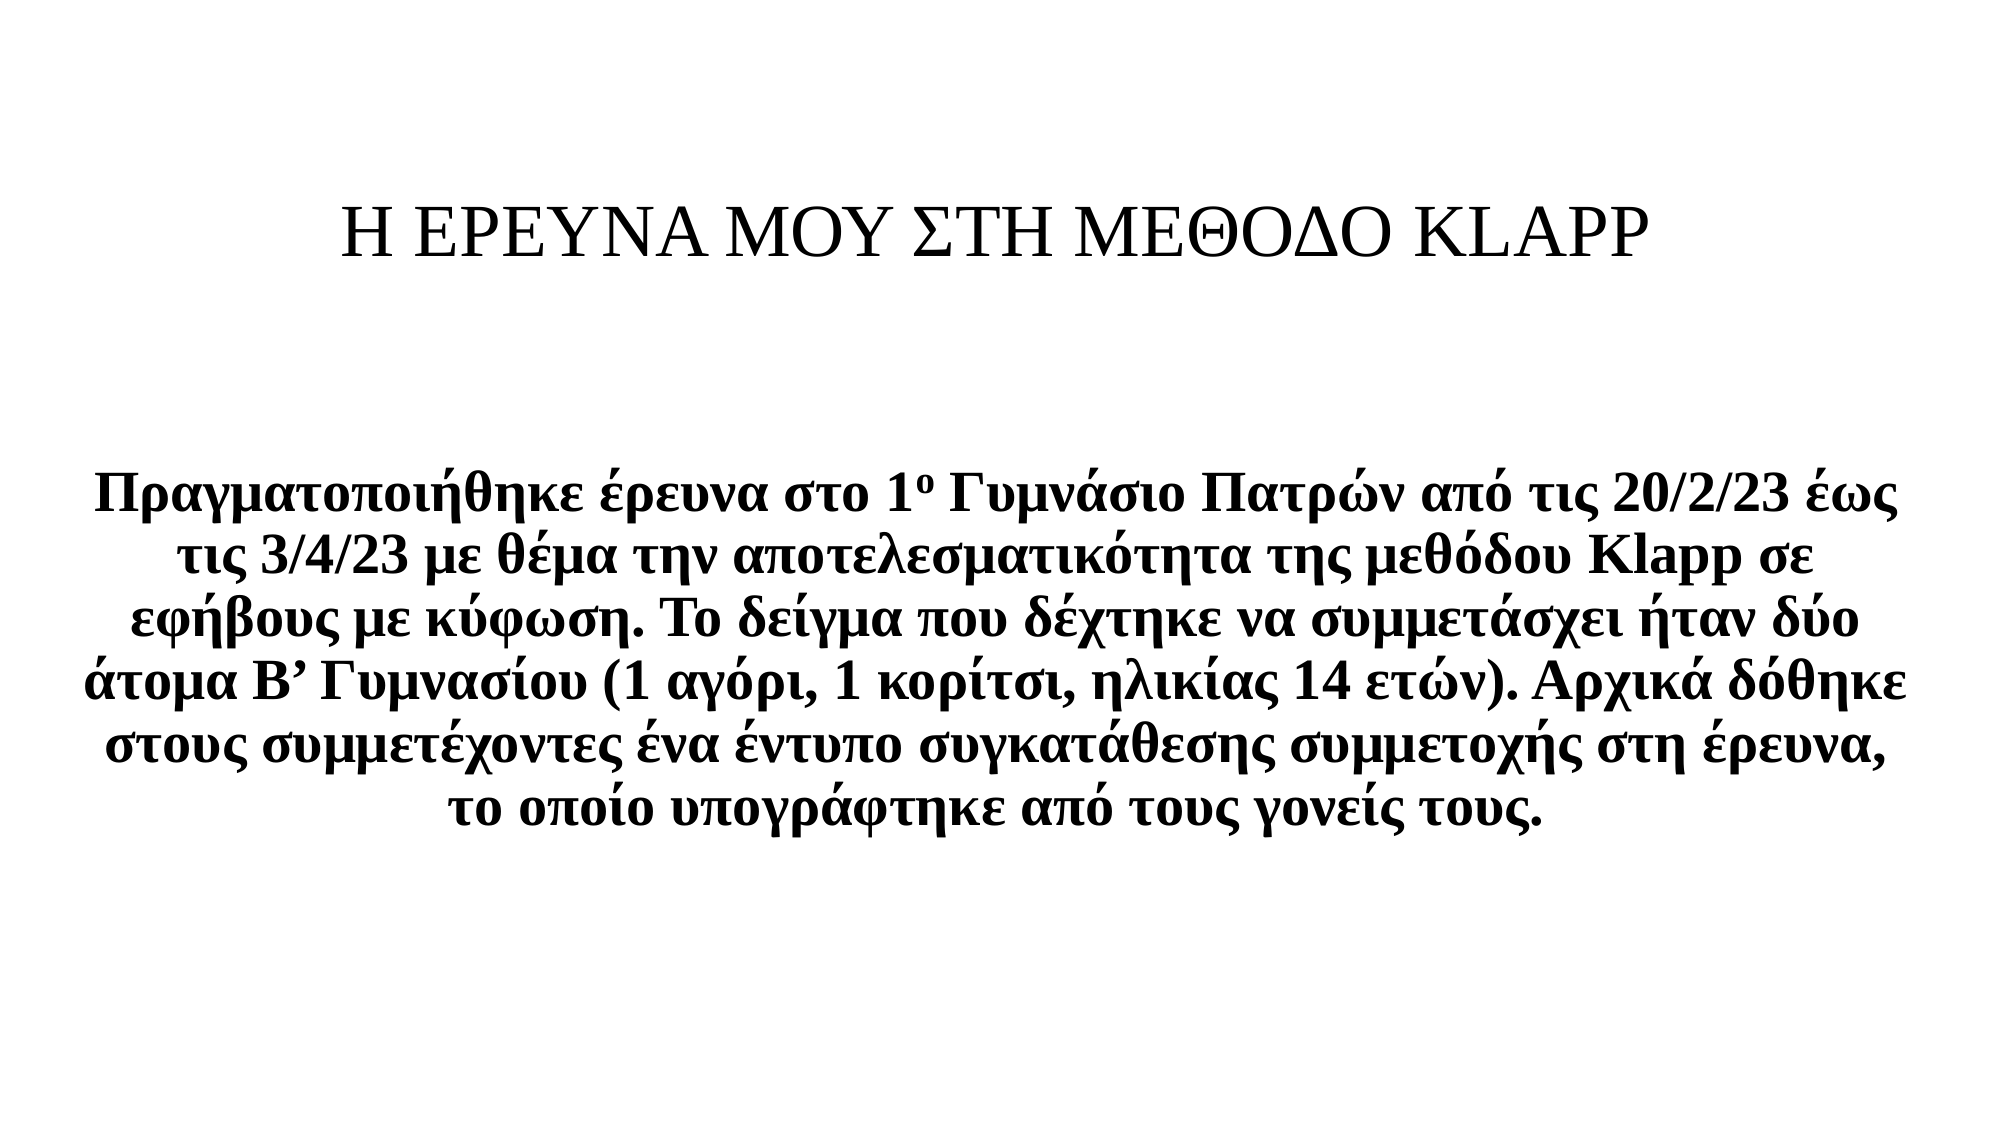

# Η ΕΡΕΥΝΑ ΜΟΥ ΣΤΗ ΜΕΘΟΔΟ KLAPP
Πραγματοποιήθηκε έρευνα στο 1ο Γυμνάσιο Πατρών από τις 20/2/23 έως τις 3/4/23 με θέμα την αποτελεσματικότητα της μεθόδου Klapp σε εφήβους με κύφωση. Το δείγμα που δέχτηκε να συμμετάσχει ήταν δύο άτομα Β’ Γυμνασίου (1 αγόρι, 1 κορίτσι, ηλικίας 14 ετών). Αρχικά δόθηκε στους συμμετέχοντες ένα έντυπο συγκατάθεσης συμμετοχής στη έρευνα, το οποίο υπογράφτηκε από τους γονείς τους.